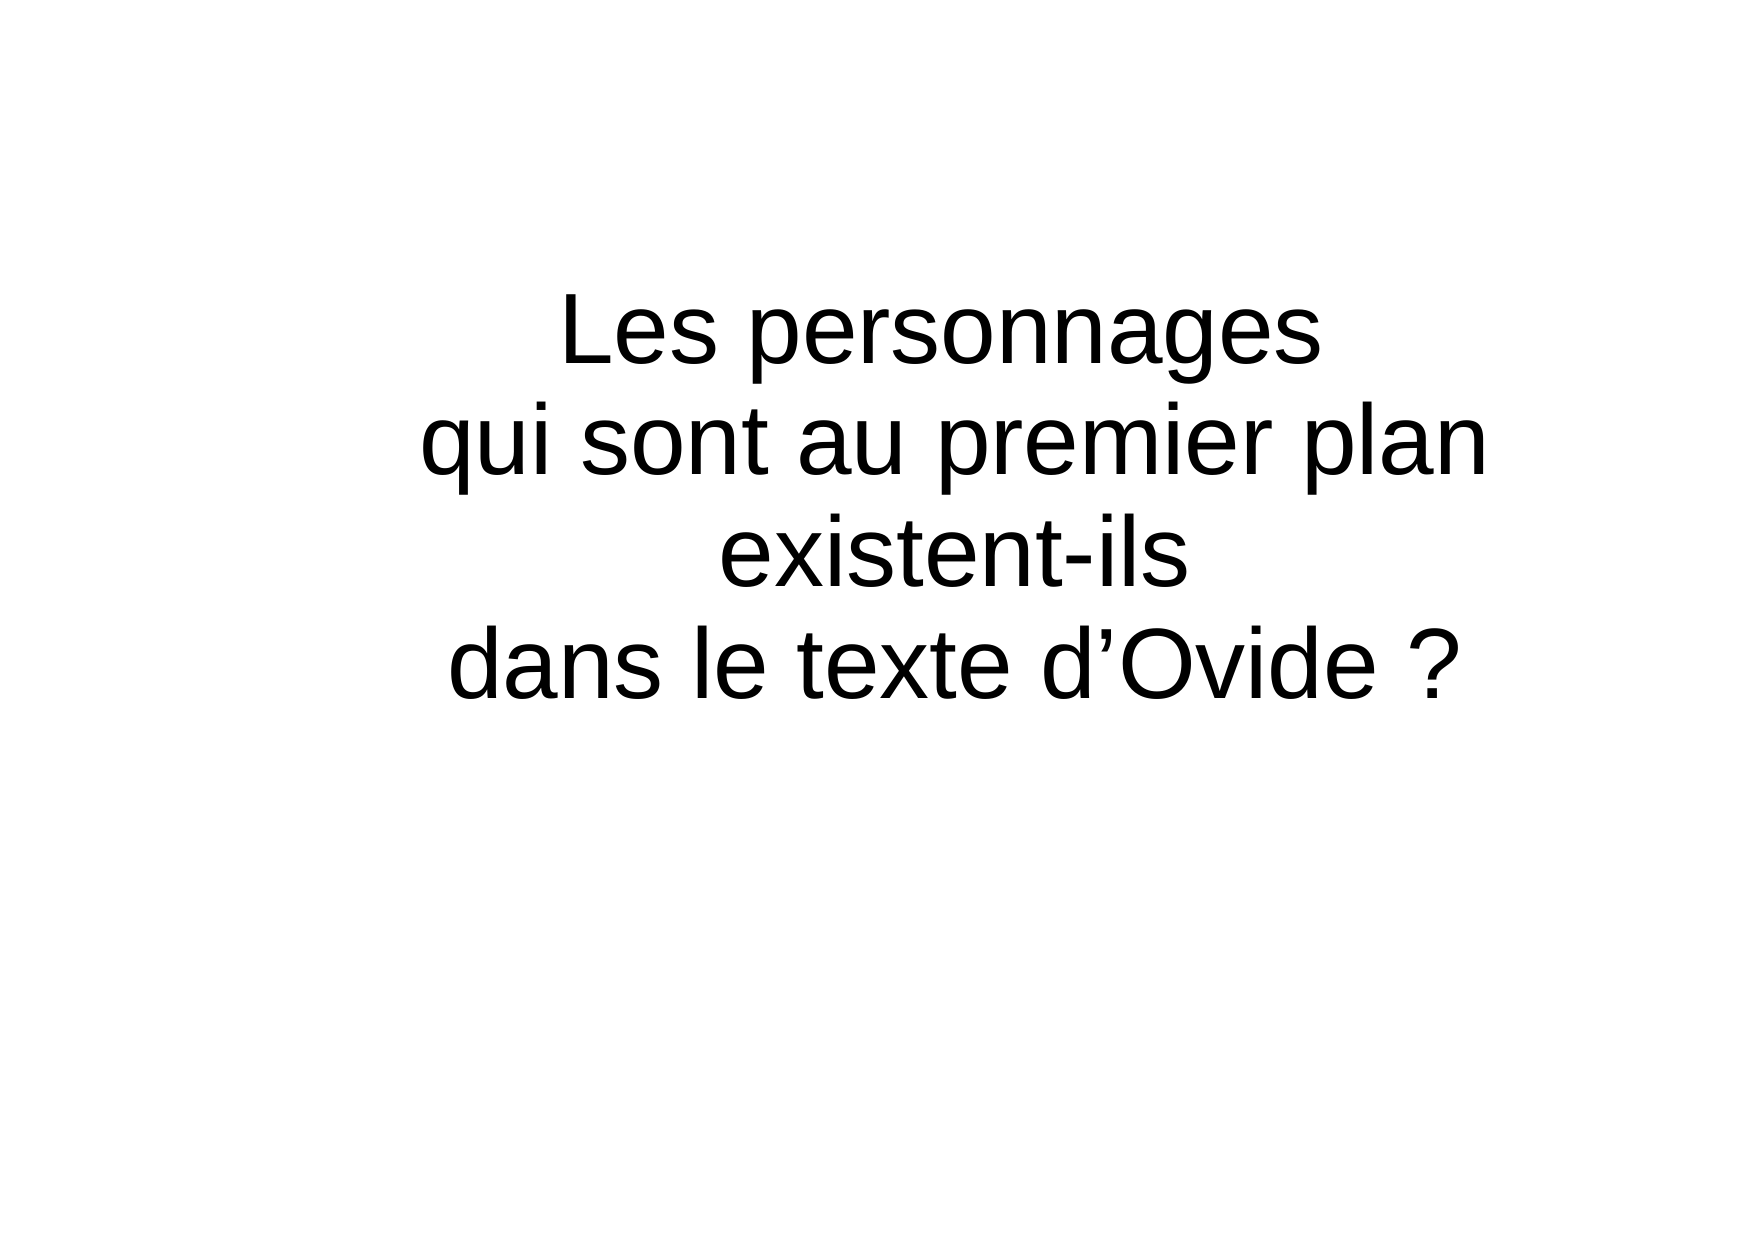

Les personnages
qui sont au premier plan
existent-ils
dans le texte d’Ovide ?